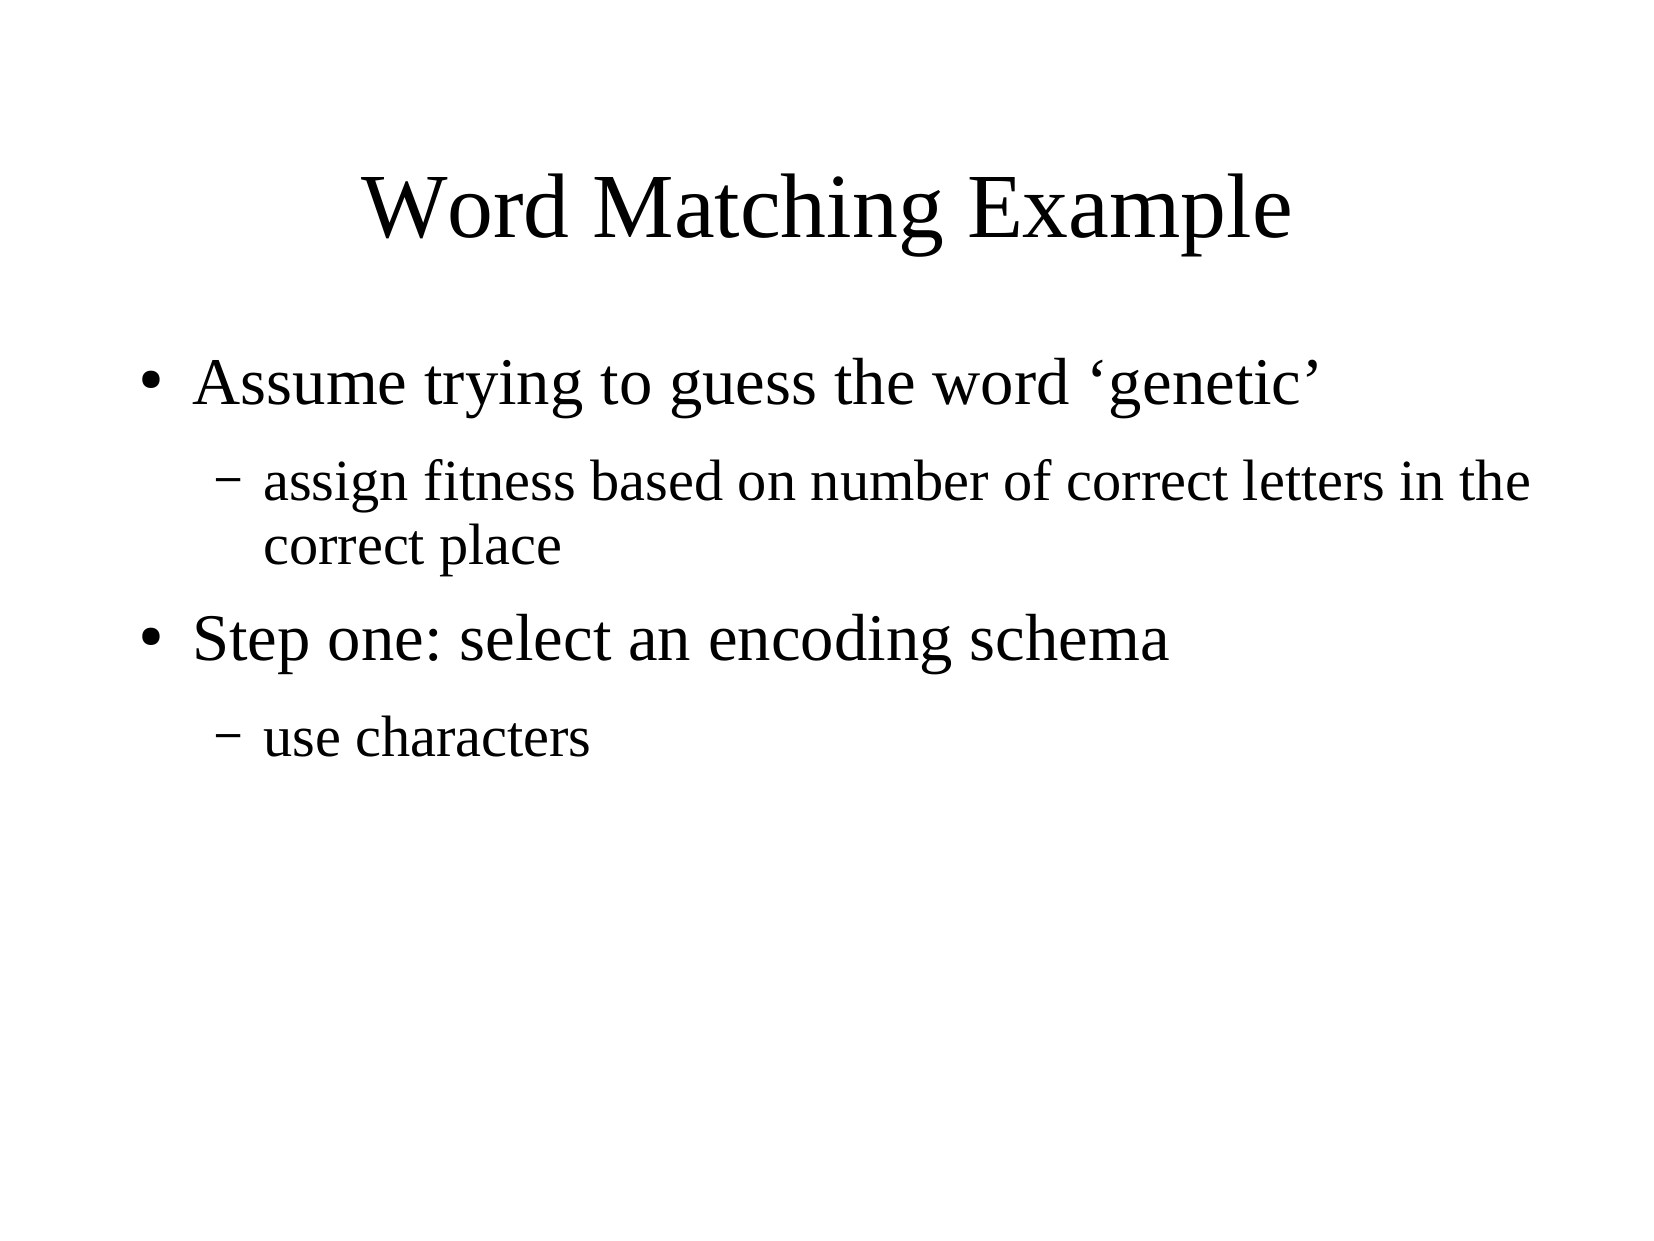

# Word Matching Example
Assume trying to guess the word ‘genetic’
assign fitness based on number of correct letters in the correct place
Step one: select an encoding schema
use characters